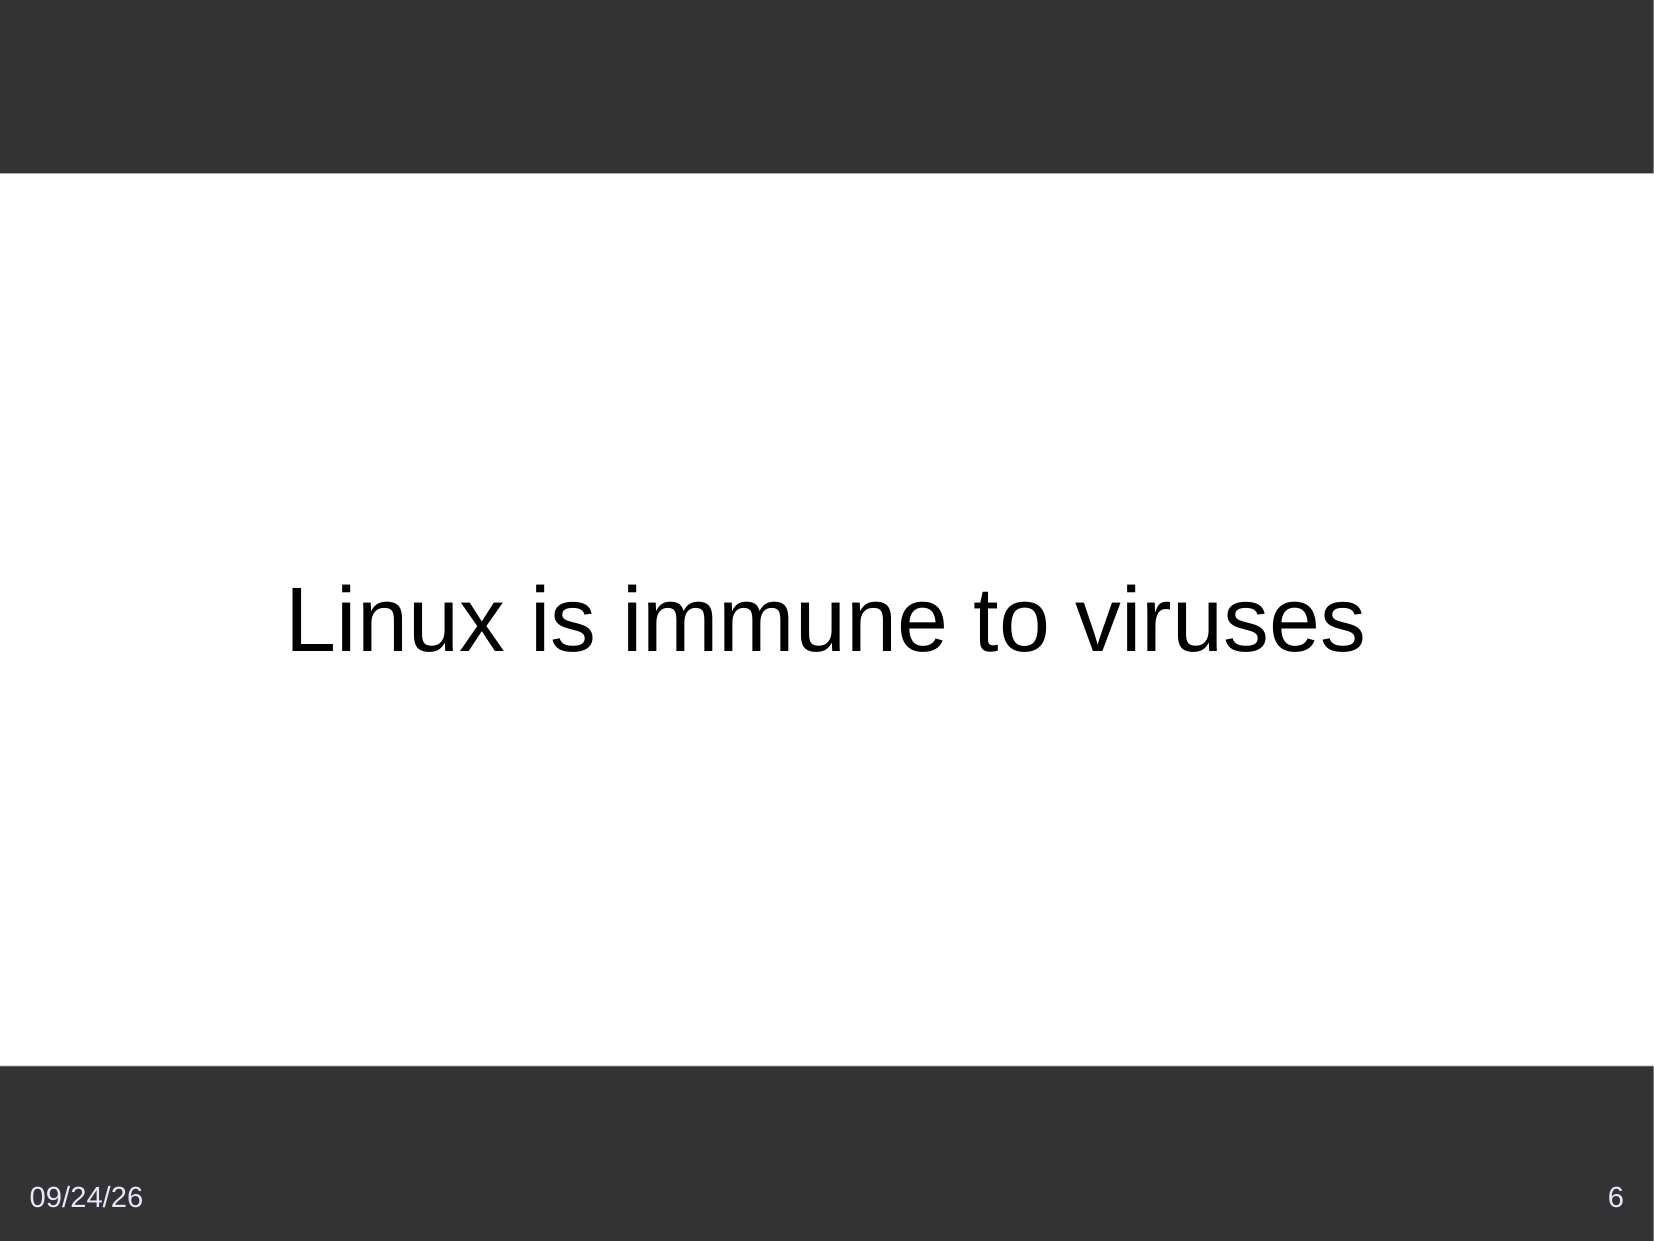

#
Linux is immune to viruses
6